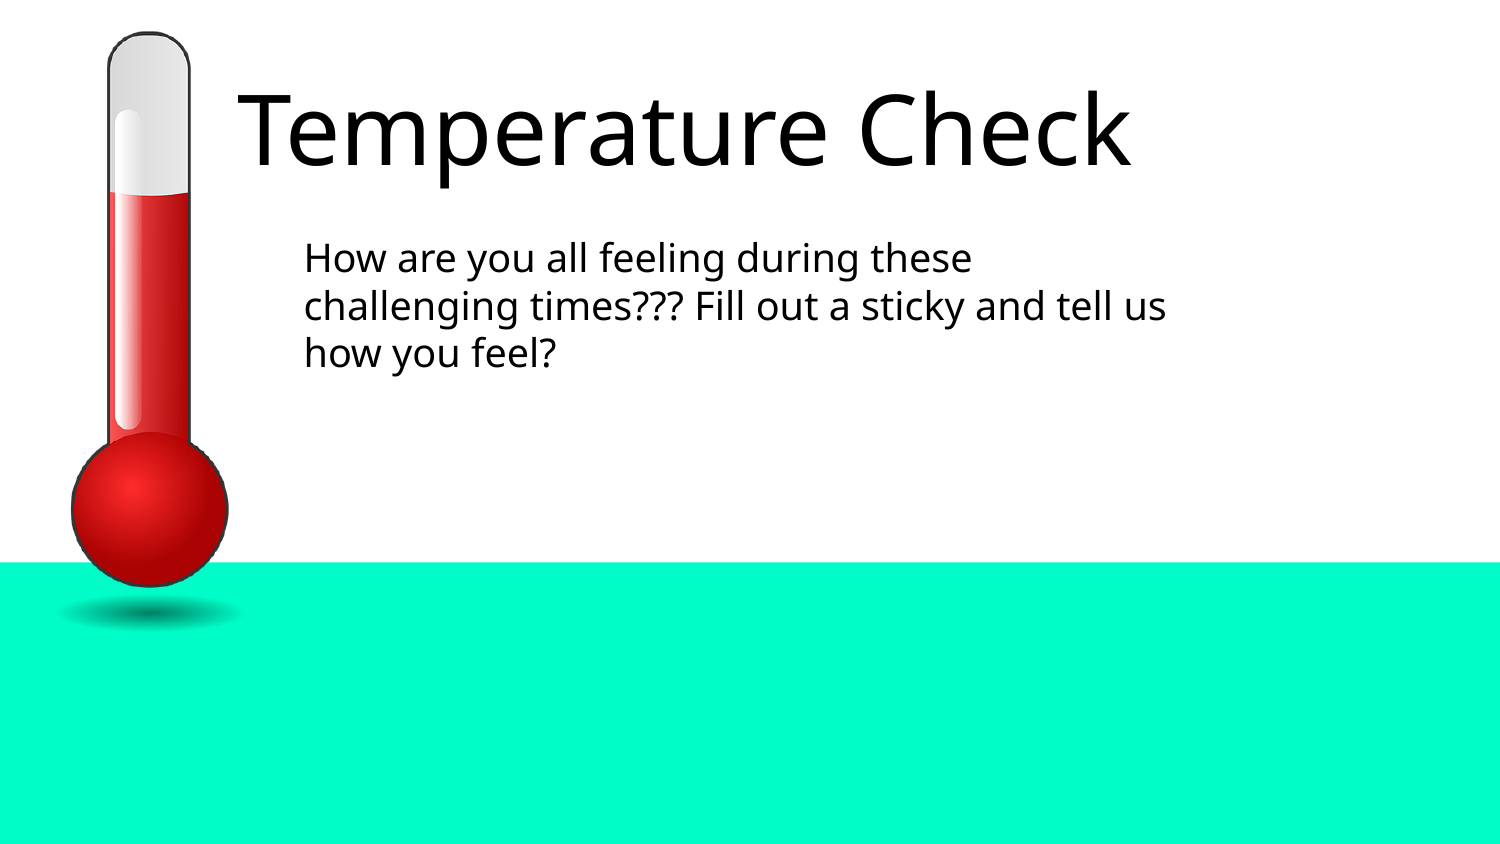

Temperature Check
How are you all feeling during these challenging times??? Fill out a sticky and tell us how you feel?